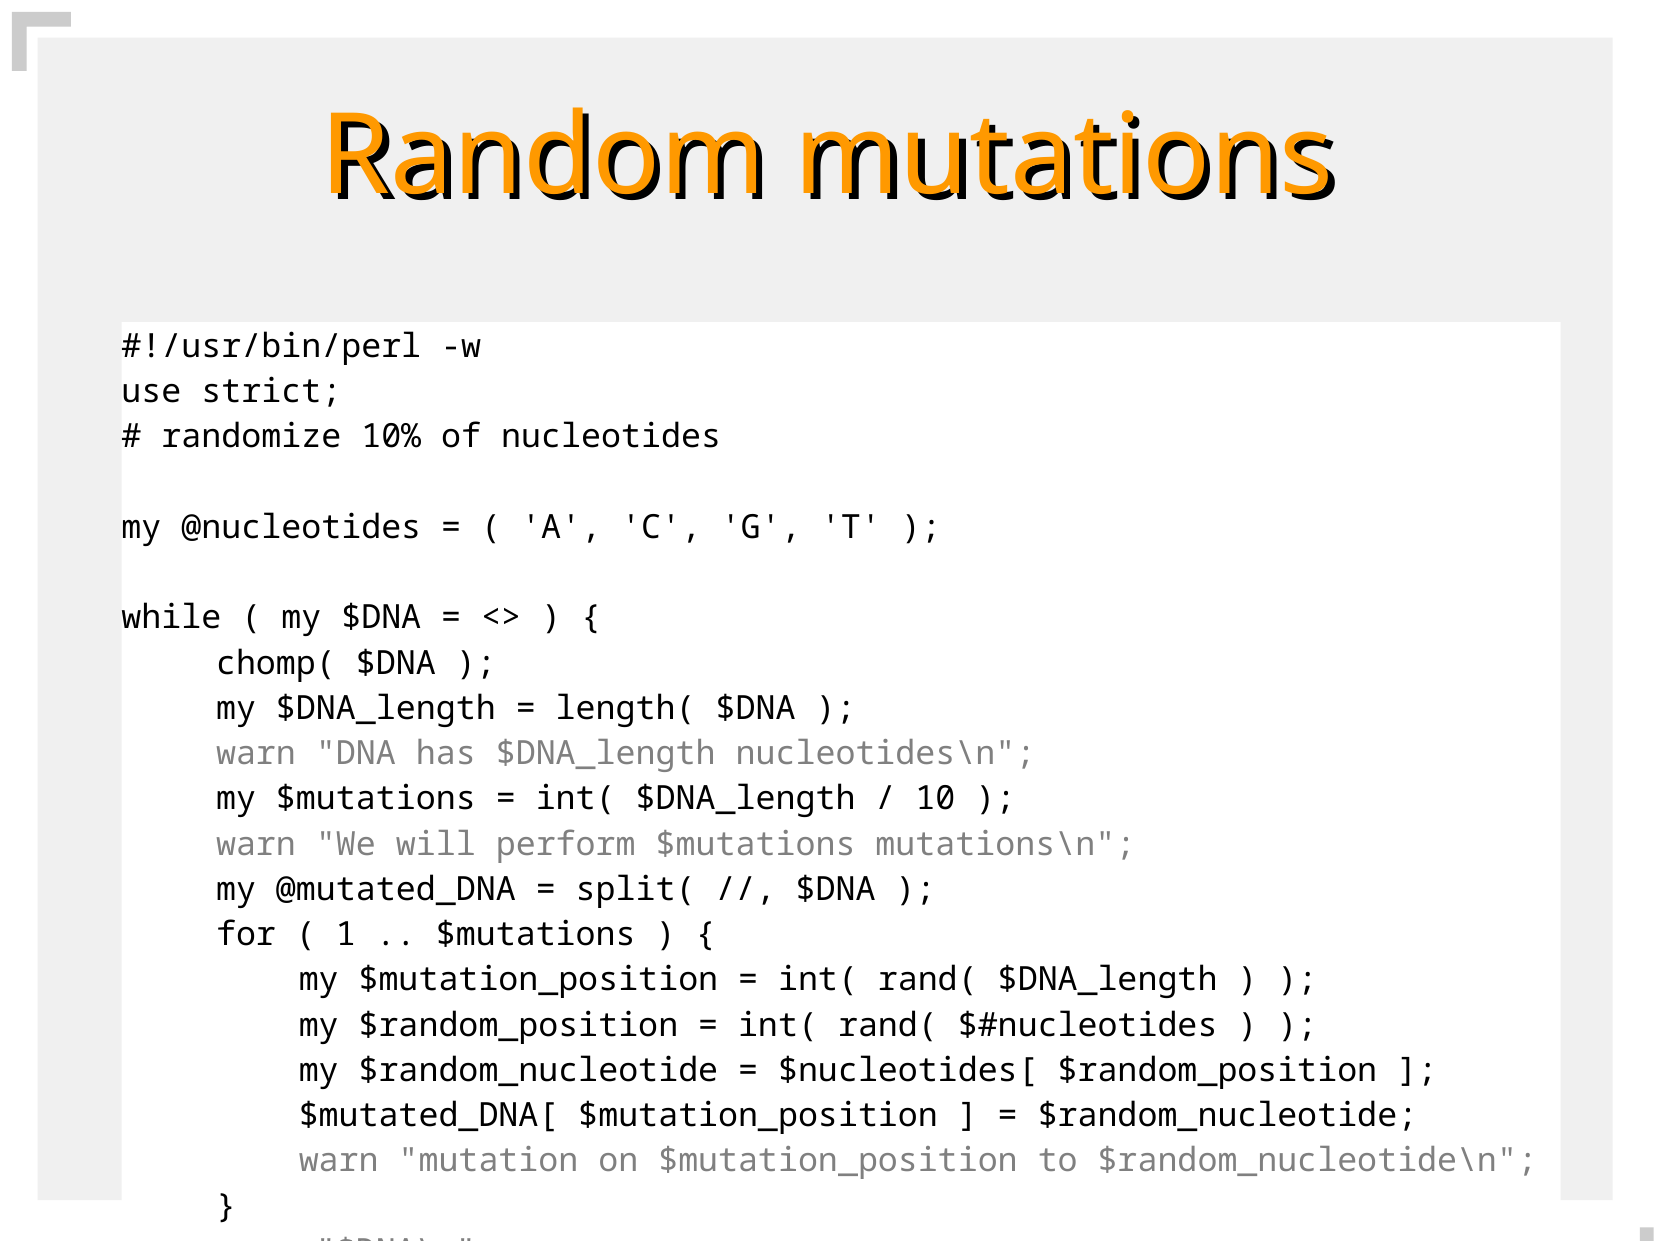

# Random mutations
#!/usr/bin/perl -w
use strict;
# randomize 10% of nucleotides
my @nucleotides = ( 'A', 'C', 'G', 'T' );
while ( my $DNA = <> ) {
chomp( $DNA );
my $DNA_length = length( $DNA );
warn "DNA has $DNA_length nucleotides\n";
my $mutations = int( $DNA_length / 10 );
warn "We will perform $mutations mutations\n";
my @mutated_DNA = split( //, $DNA );
for ( 1 .. $mutations ) {
my $mutation_position = int( rand( $DNA_length ) );
my $random_position = int( rand( $#nucleotides ) );
my $random_nucleotide = $nucleotides[ $random_position ];
$mutated_DNA[ $mutation_position ] = $random_nucleotide;
warn "mutation on $mutation_position to $random_nucleotide\n";
}
warn "$DNA\n";
print join('', @mutated_DNA),"\n";
}